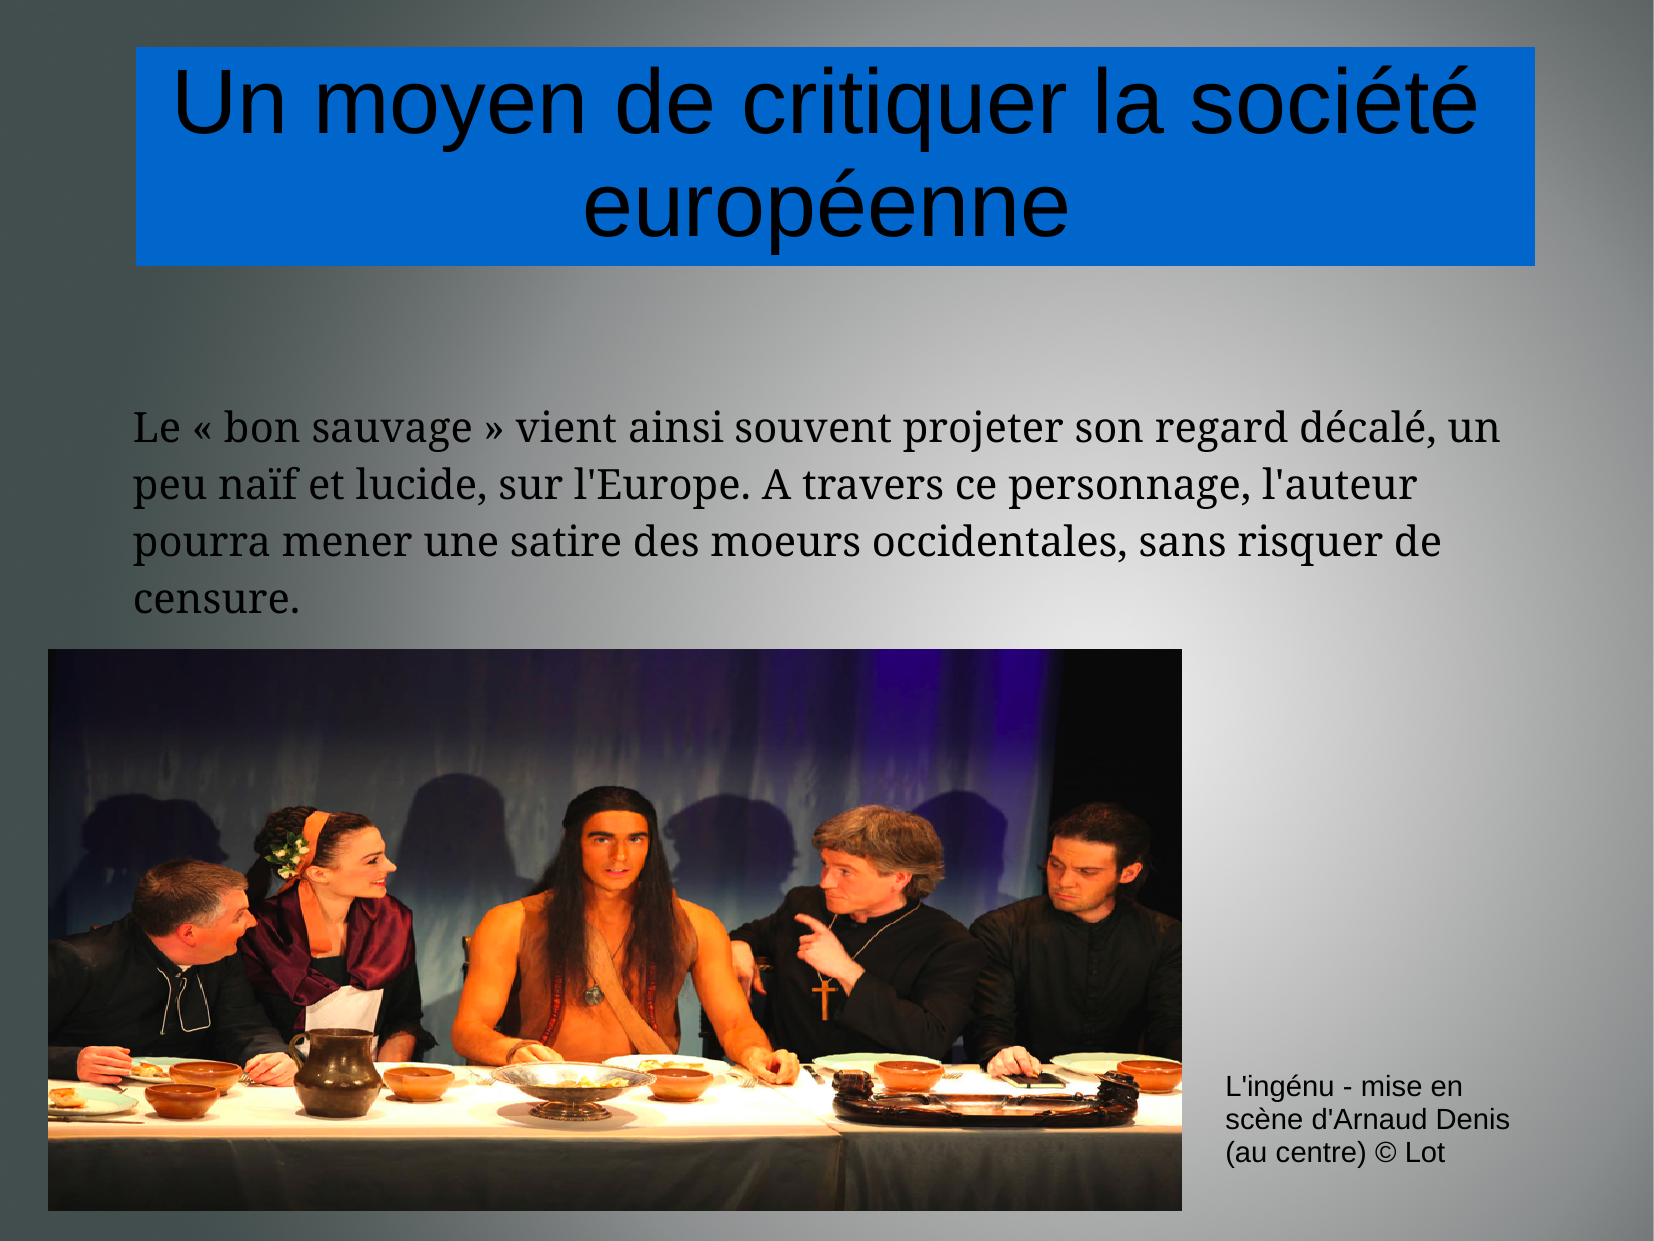

| |
| --- |
# Un moyen de critiquer la société européenne
Le « bon sauvage » vient ainsi souvent projeter son regard décalé, un peu naïf et lucide, sur l'Europe. A travers ce personnage, l'auteur pourra mener une satire des moeurs occidentales, sans risquer de censure.
L'ingénu - mise en scène d'Arnaud Denis (au centre) © Lot